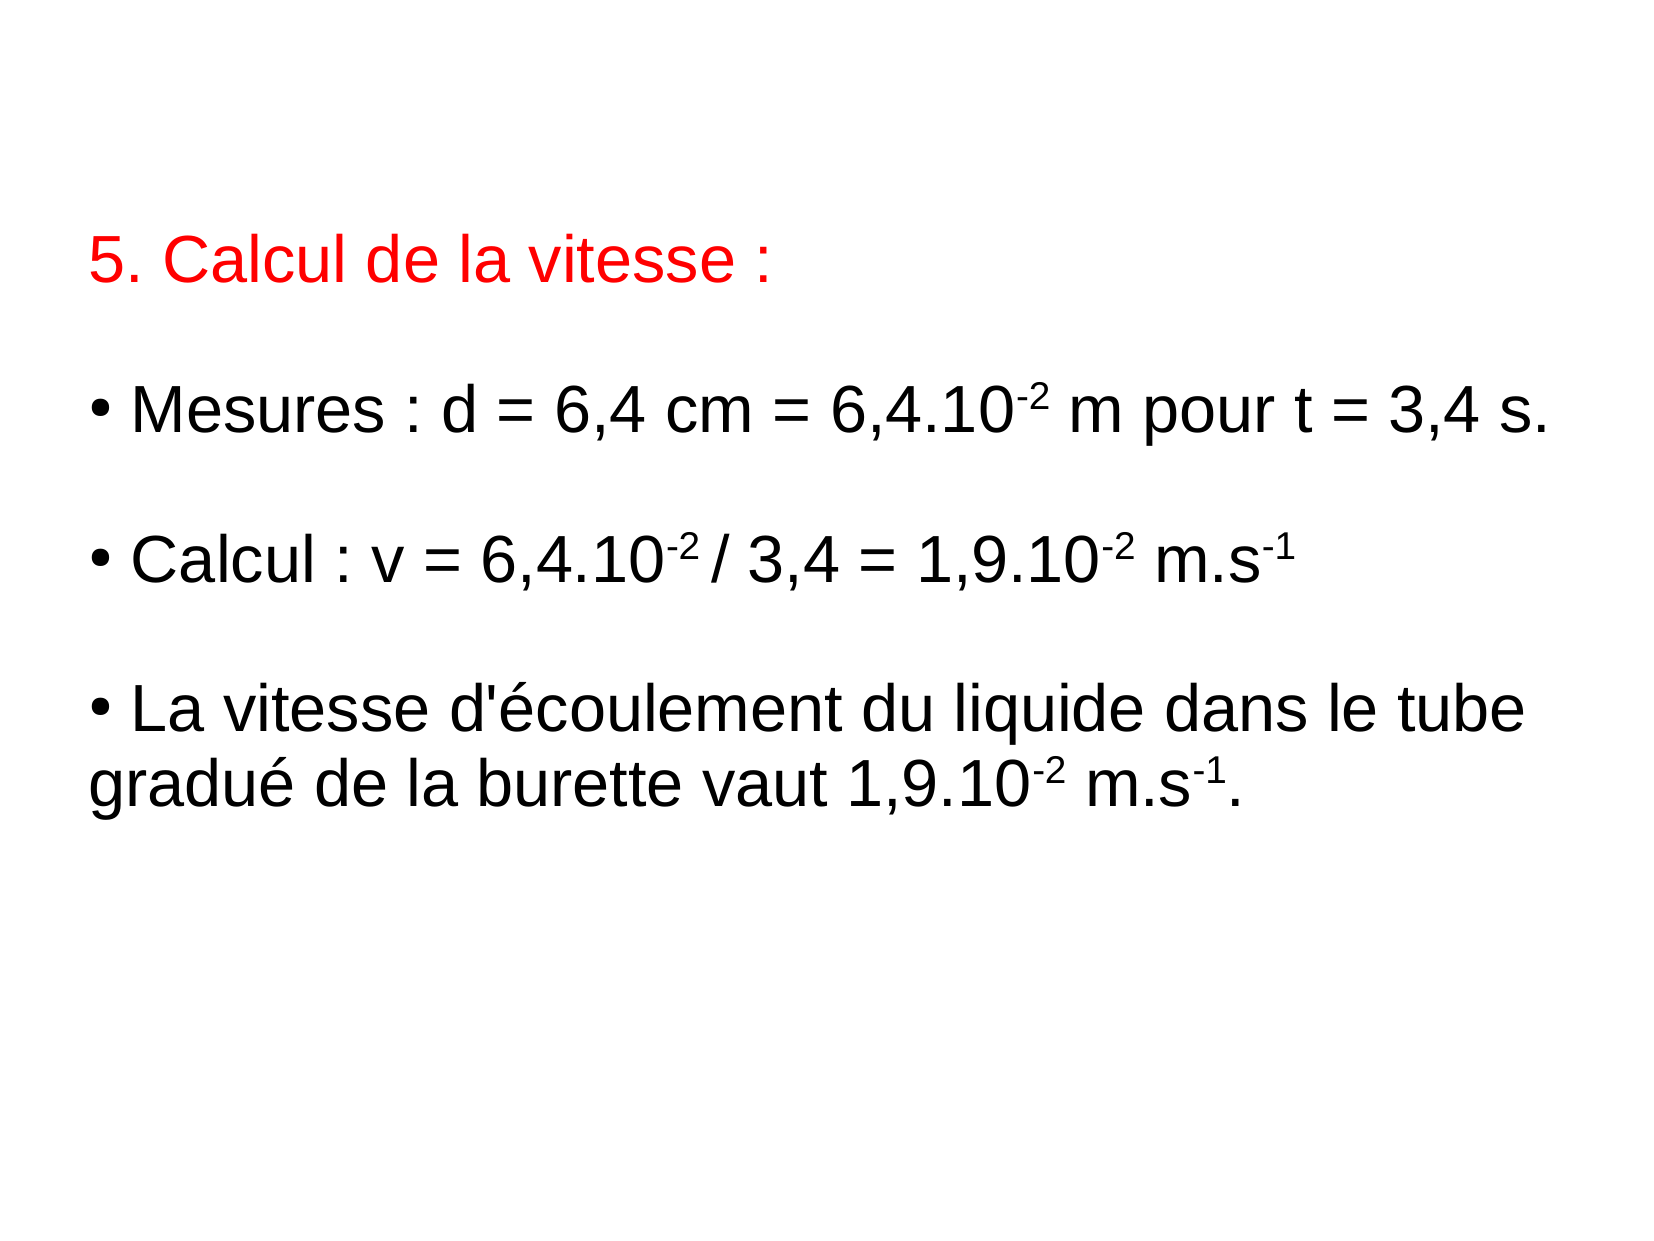

# 5. Calcul de la vitesse :
 Mesures : d = 6,4 cm = 6,4.10-2 m pour t = 3,4 s.
 Calcul : v = 6,4.10-2 / 3,4 = 1,9.10-2 m.s-1
 La vitesse d'écoulement du liquide dans le tube gradué de la burette vaut 1,9.10-2 m.s-1.